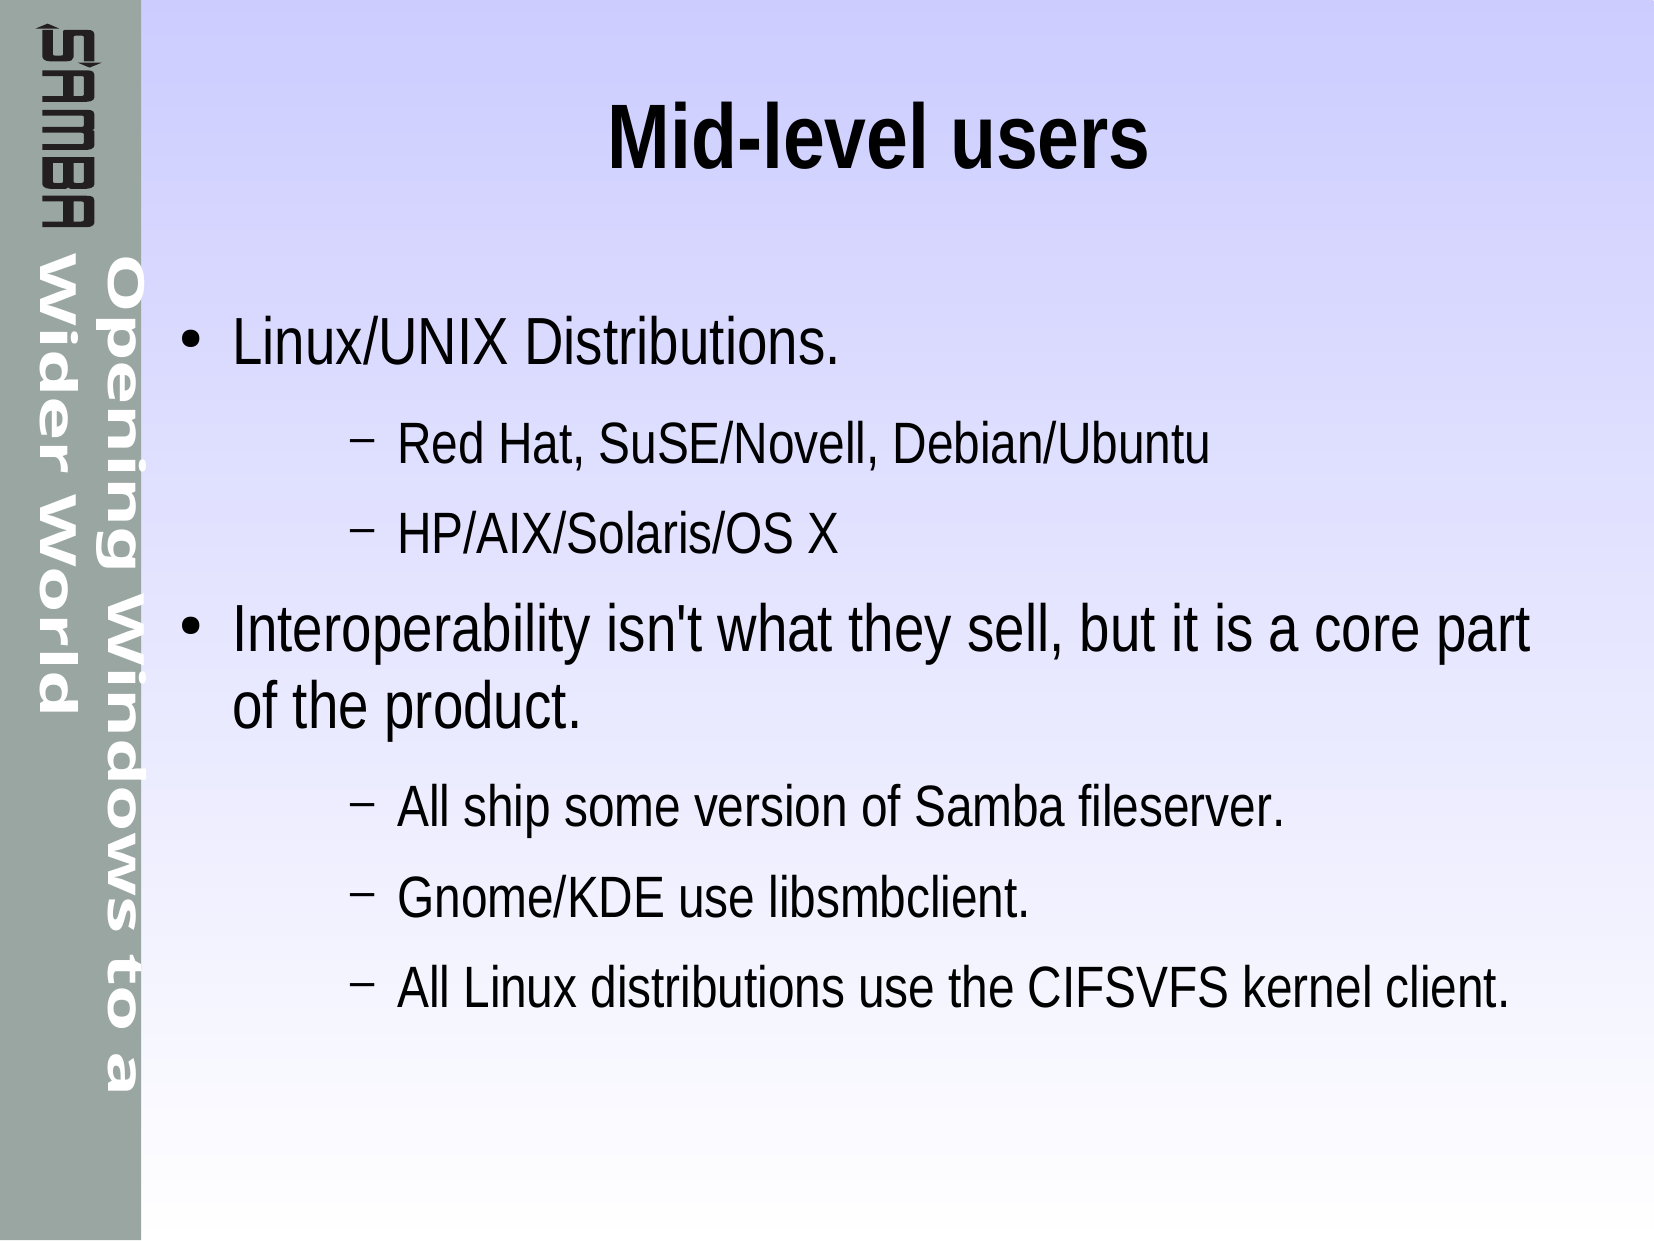

# Mid-level users
Linux/UNIX Distributions.
Red Hat, SuSE/Novell, Debian/Ubuntu
HP/AIX/Solaris/OS X
Interoperability isn't what they sell, but it is a core part of the product.
All ship some version of Samba fileserver.
Gnome/KDE use libsmbclient.
All Linux distributions use the CIFSVFS kernel client.